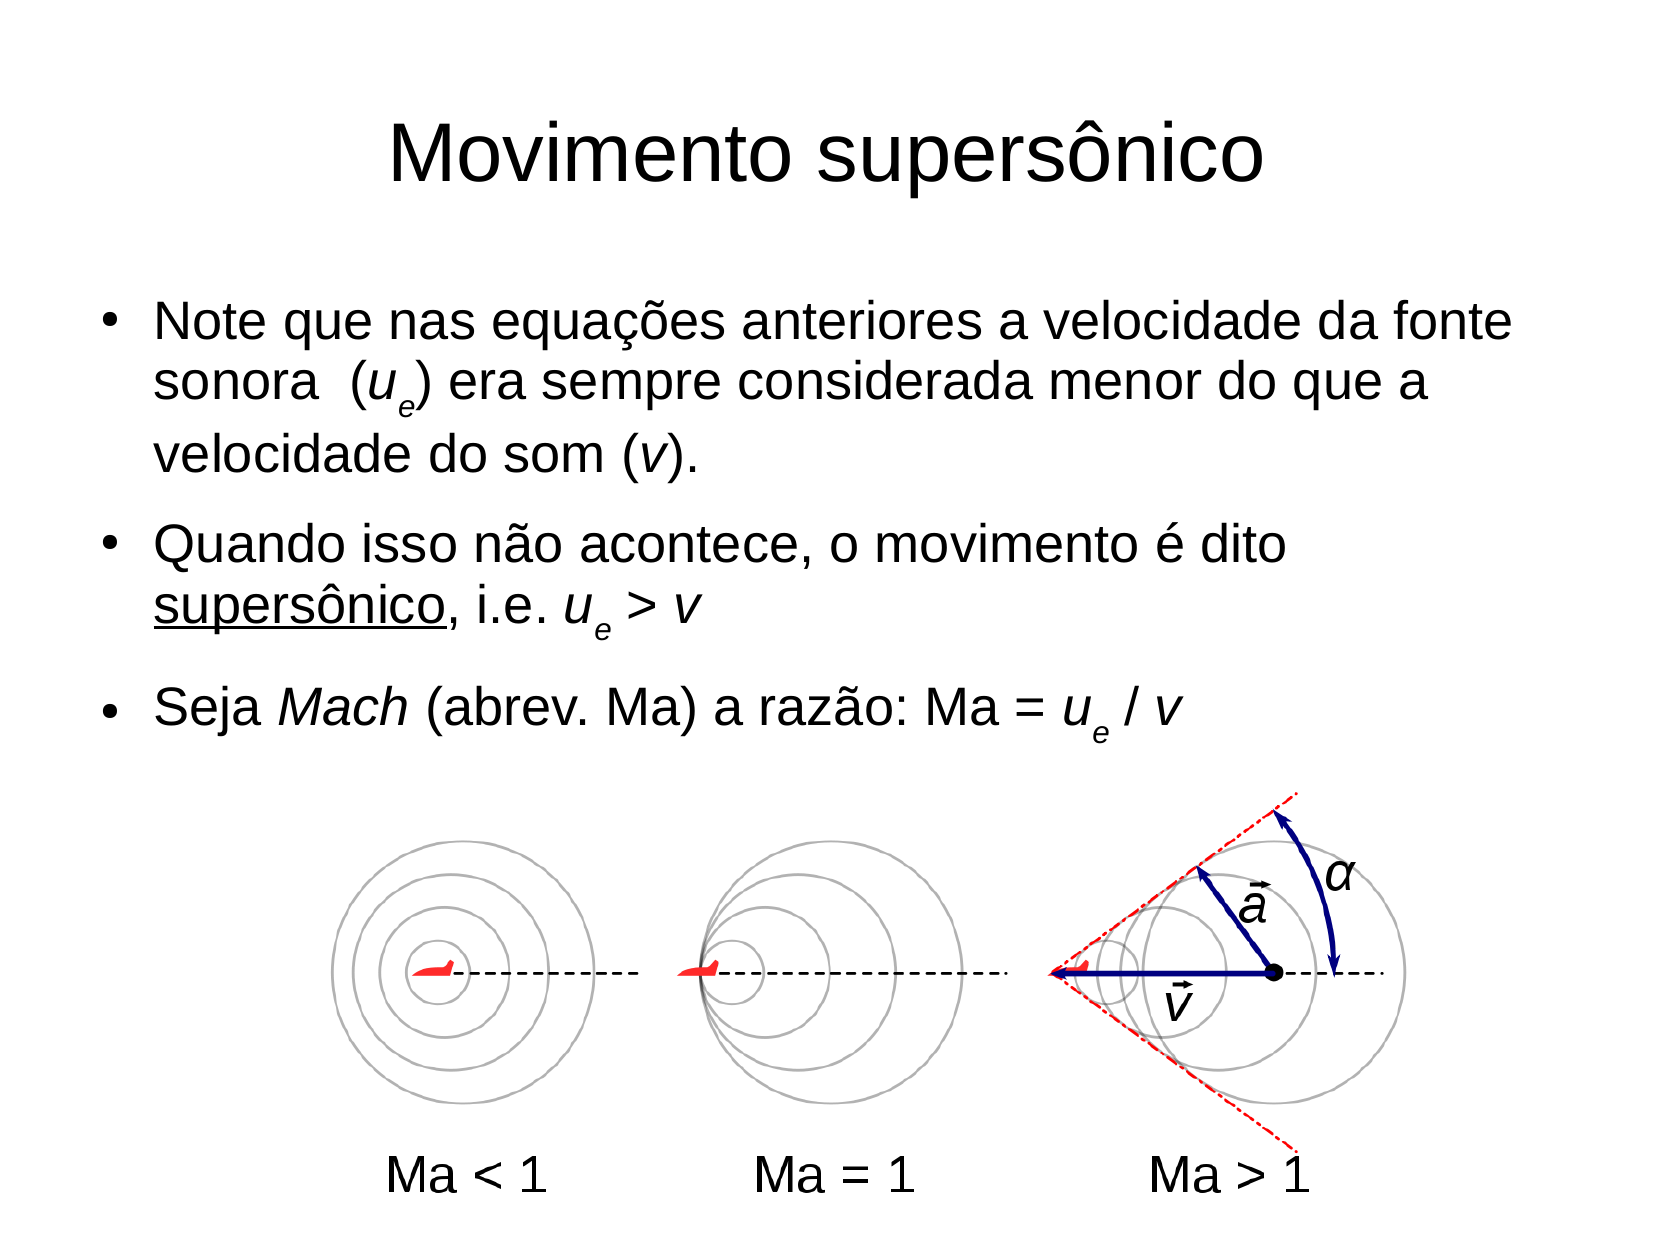

# Movimento supersônico
Note que nas equações anteriores a velocidade da fonte sonora (ue) era sempre considerada menor do que a velocidade do som (v).
Quando isso não acontece, o movimento é dito supersônico, i.e. ue > v
Seja Mach (abrev. Ma) a razão: Ma = ue / v